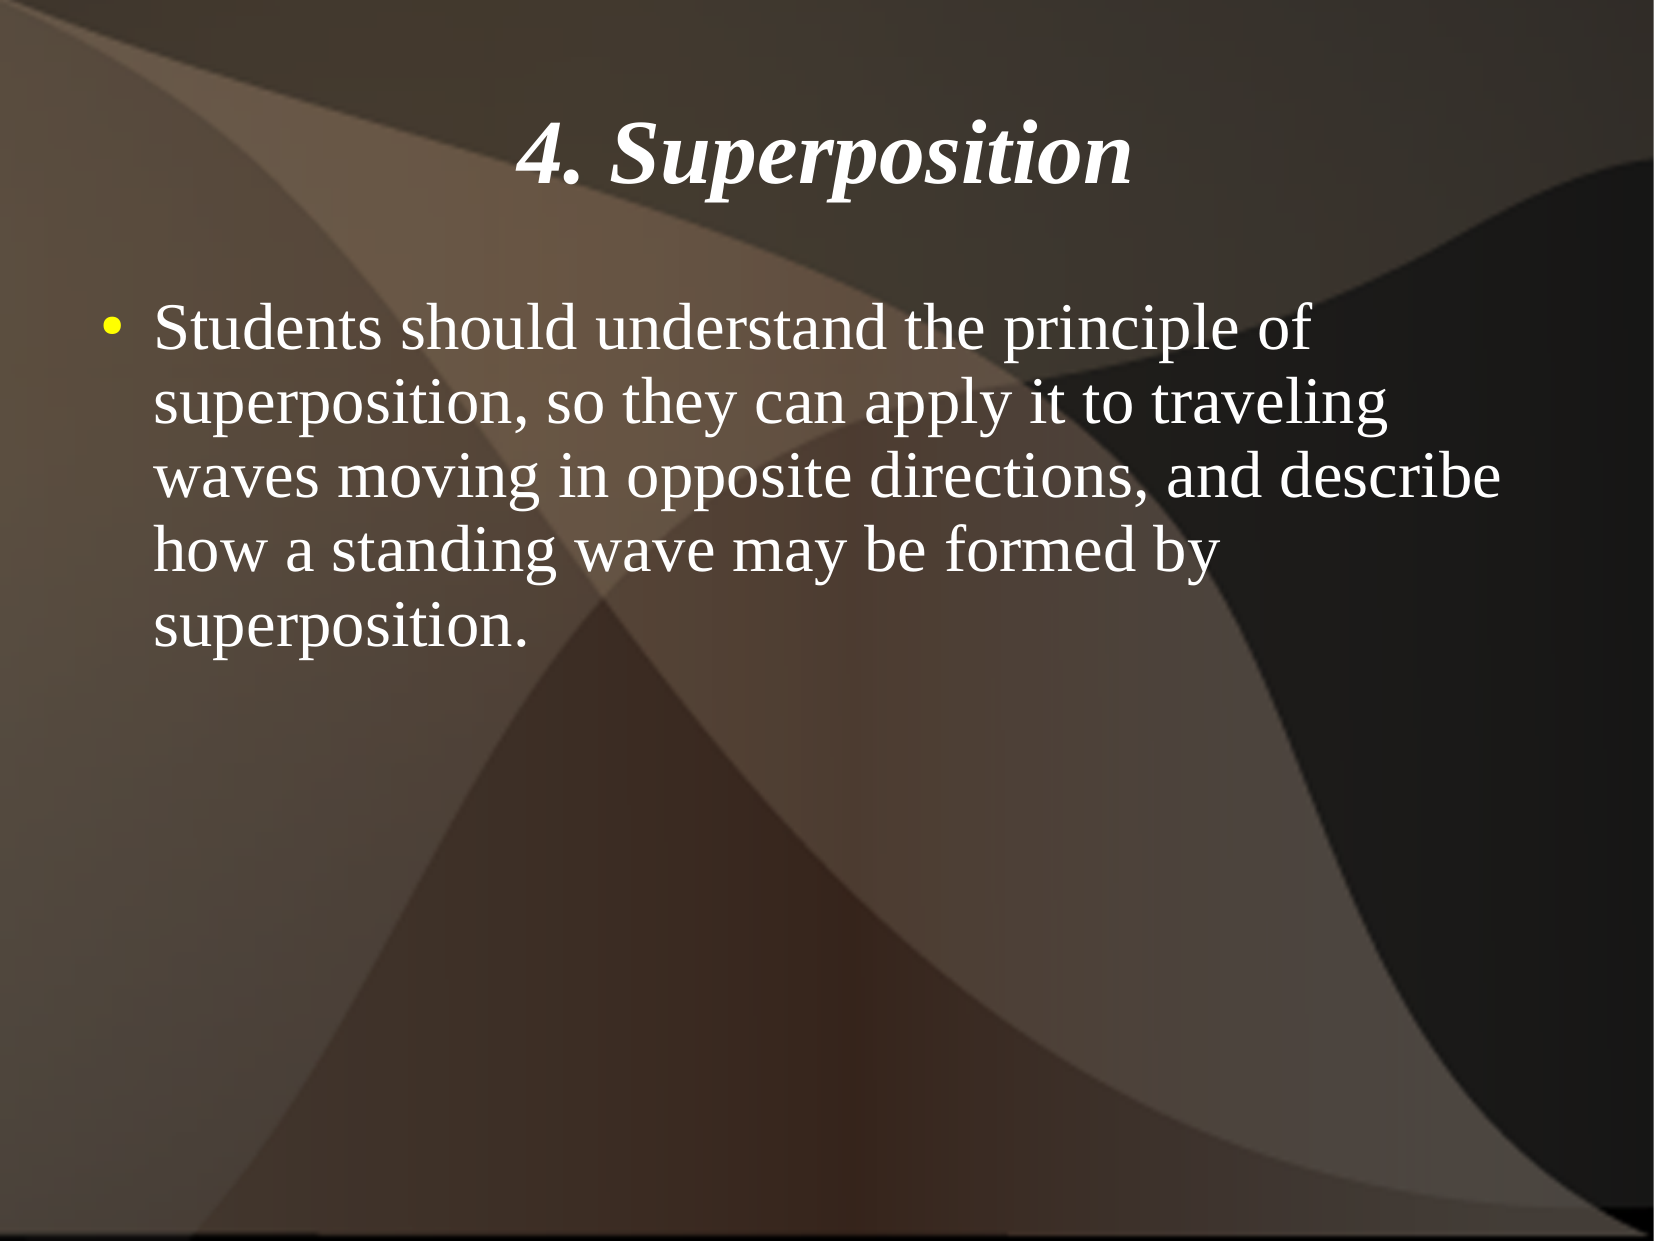

# 4. Superposition
Students should understand the principle of superposition, so they can apply it to traveling waves moving in opposite directions, and describe how a standing wave may be formed by superposition.